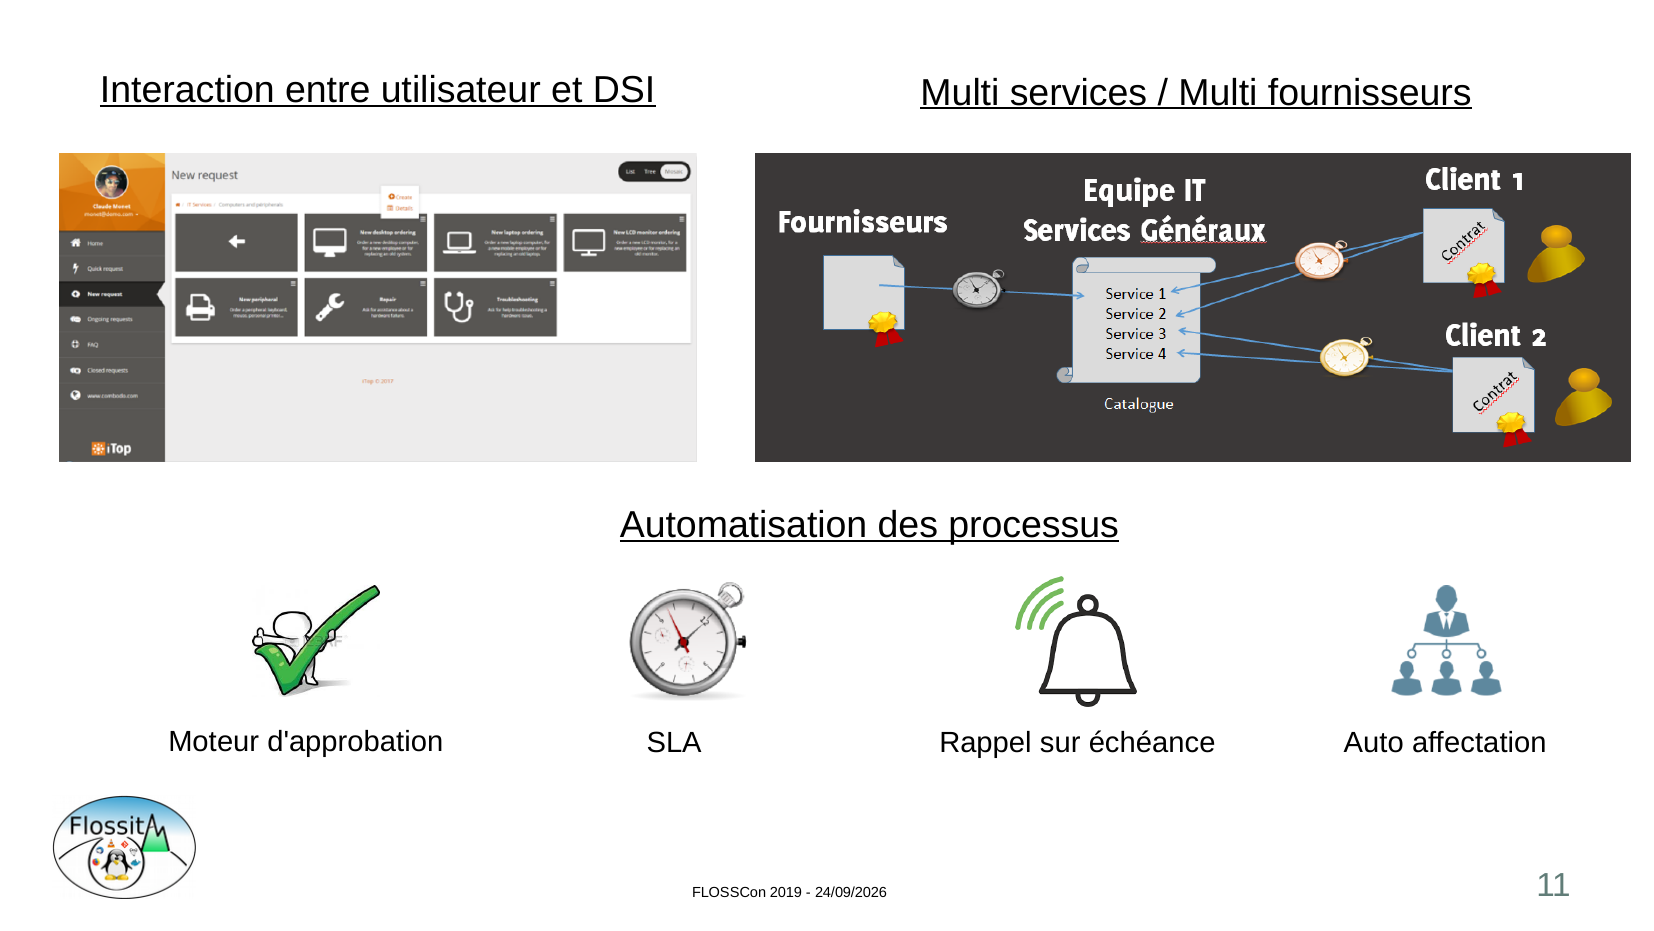

Interaction entre utilisateur et DSI
Multi services / Multi fournisseurs
Automatisation des processus
SLA
Rappel sur échéance
Auto affectation
Moteur d'approbation
11